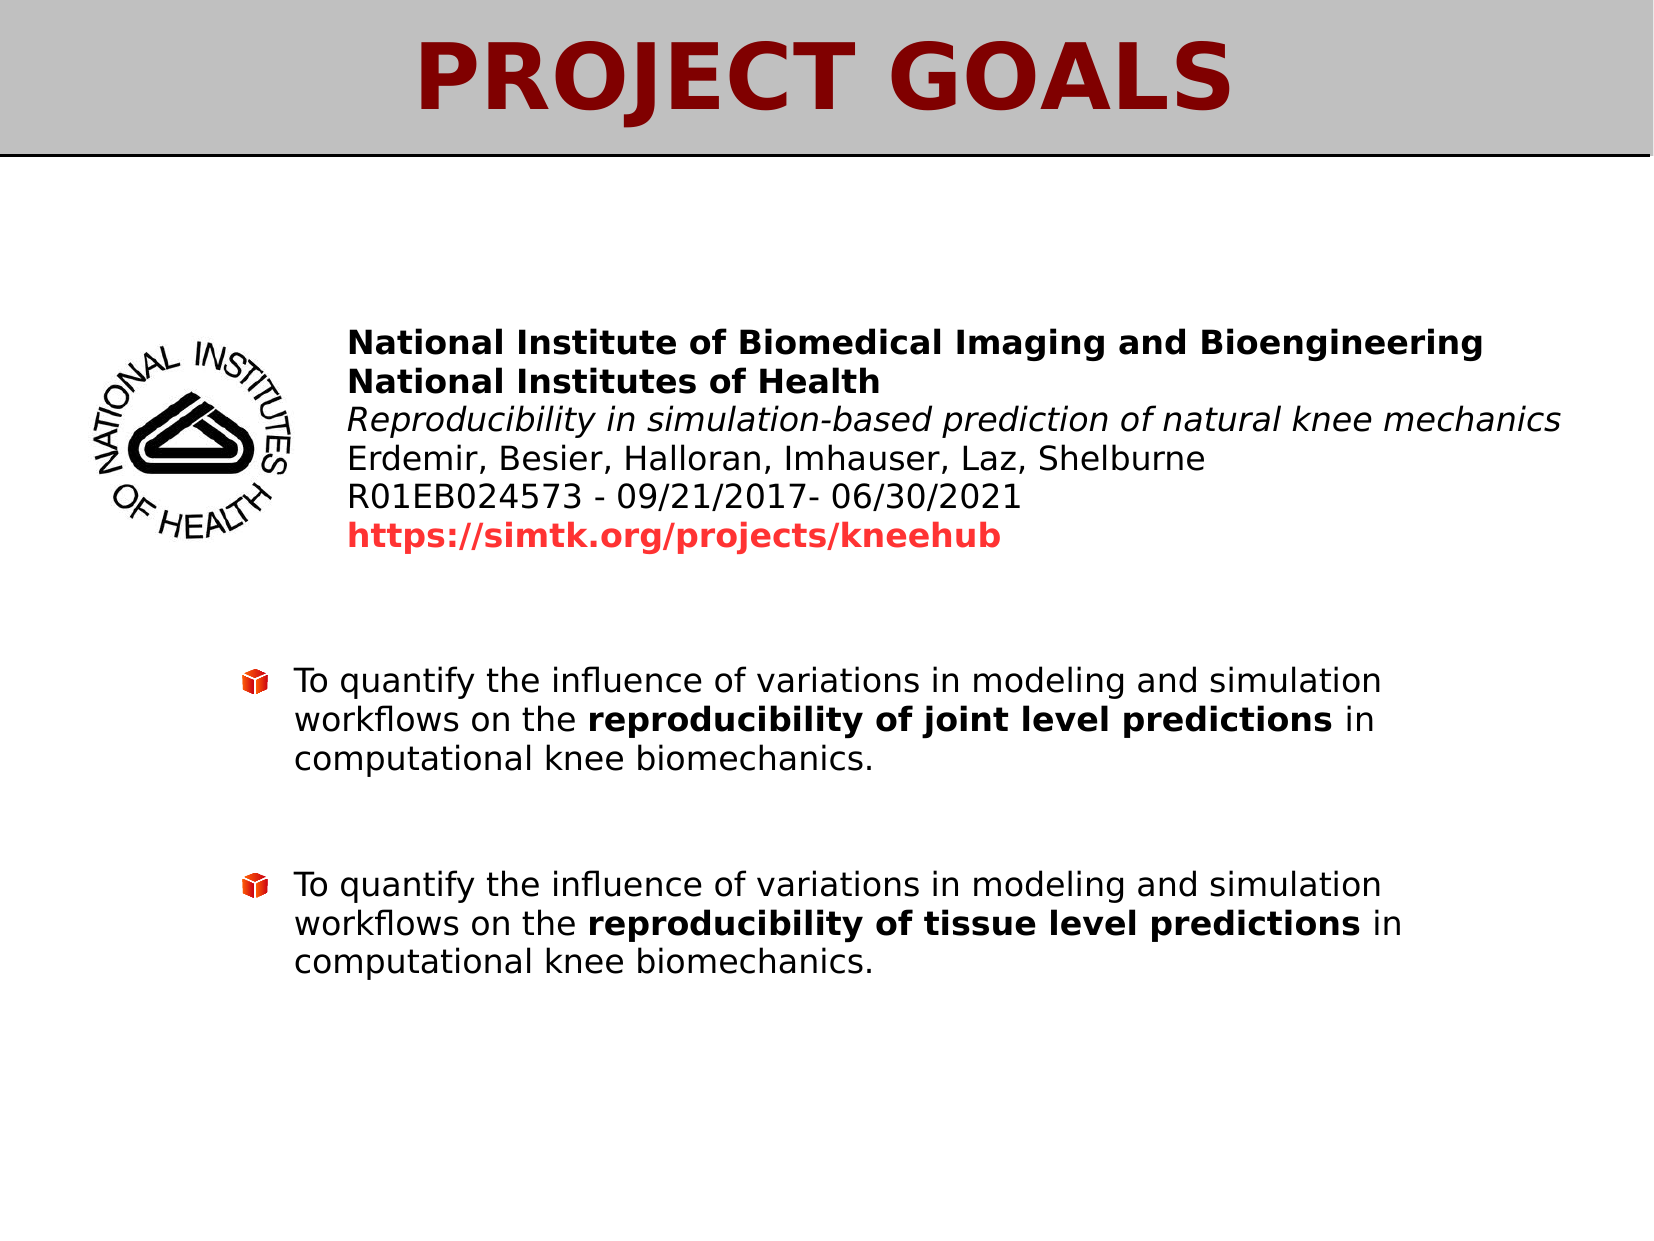

PROJECT GOALS
National Institute of Biomedical Imaging and Bioengineering
National Institutes of Health
Reproducibility in simulation-based prediction of natural knee mechanics
Erdemir, Besier, Halloran, Imhauser, Laz, Shelburne
R01EB024573 - 09/21/2017- 06/30/2021
https://simtk.org/projects/kneehub
To quantify the influence of variations in modeling and simulation workflows on the reproducibility of joint level predictions in computational knee biomechanics.
To quantify the influence of variations in modeling and simulation workflows on the reproducibility of tissue level predictions in computational knee biomechanics.